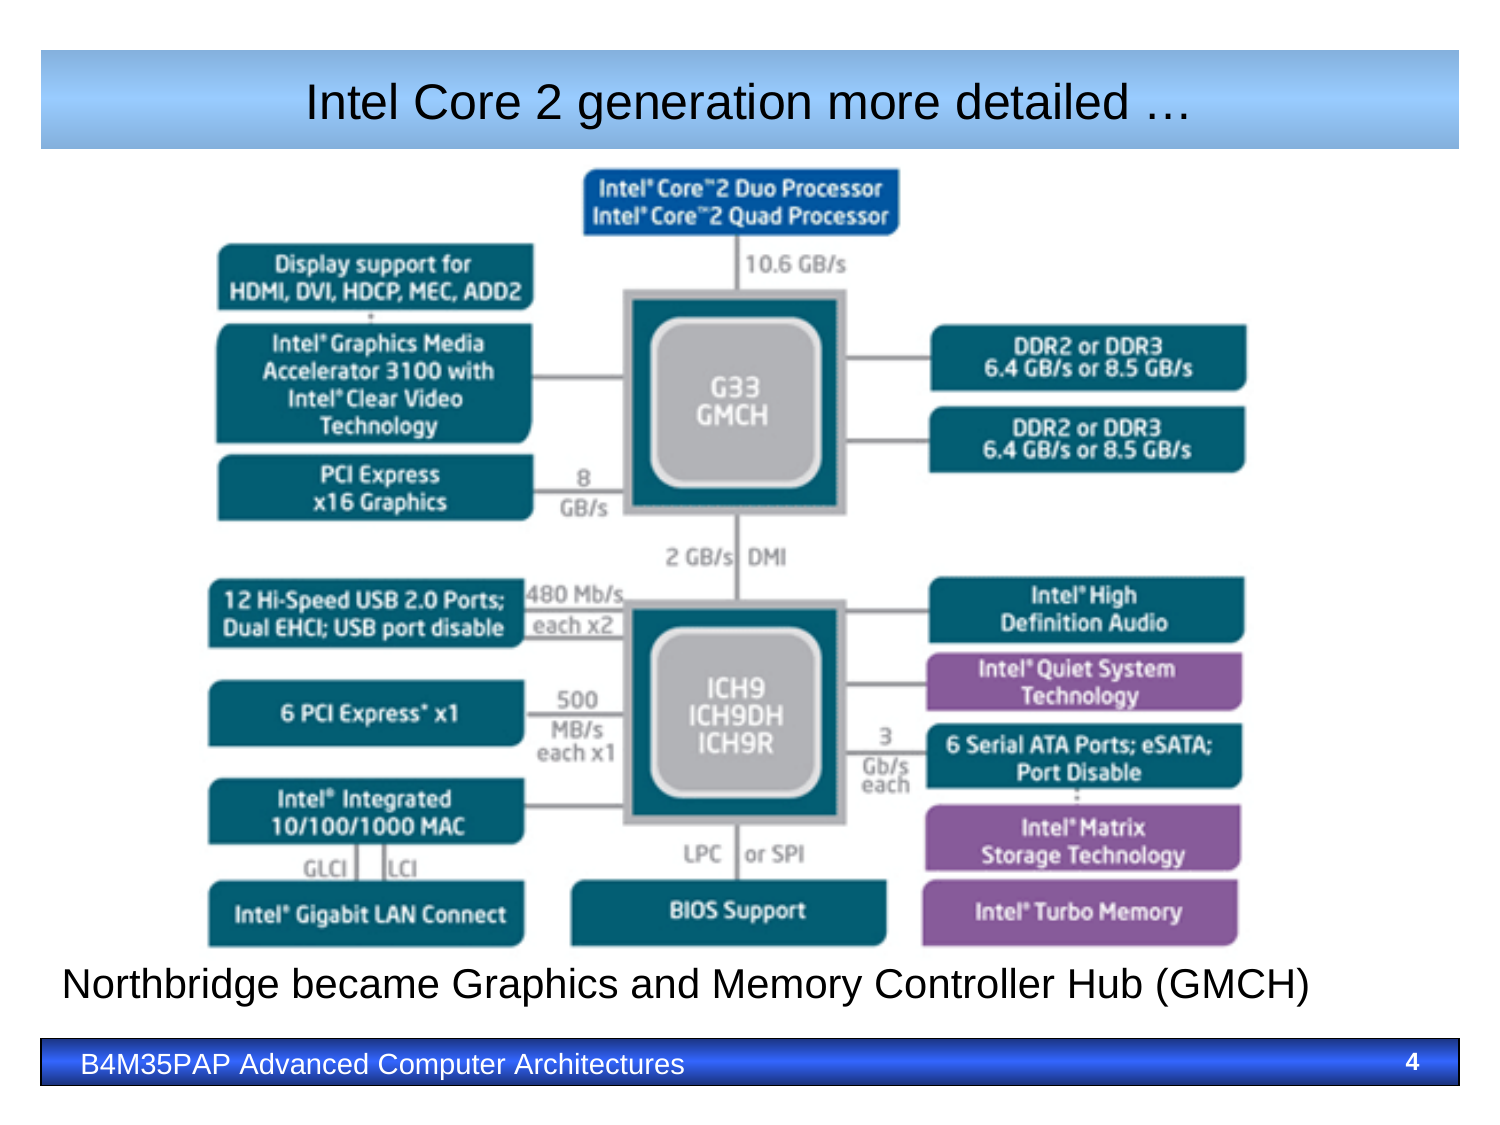

# Intel Core 2 generation more detailed …
Northbridge became Graphics and Memory Controller Hub (GMCH)